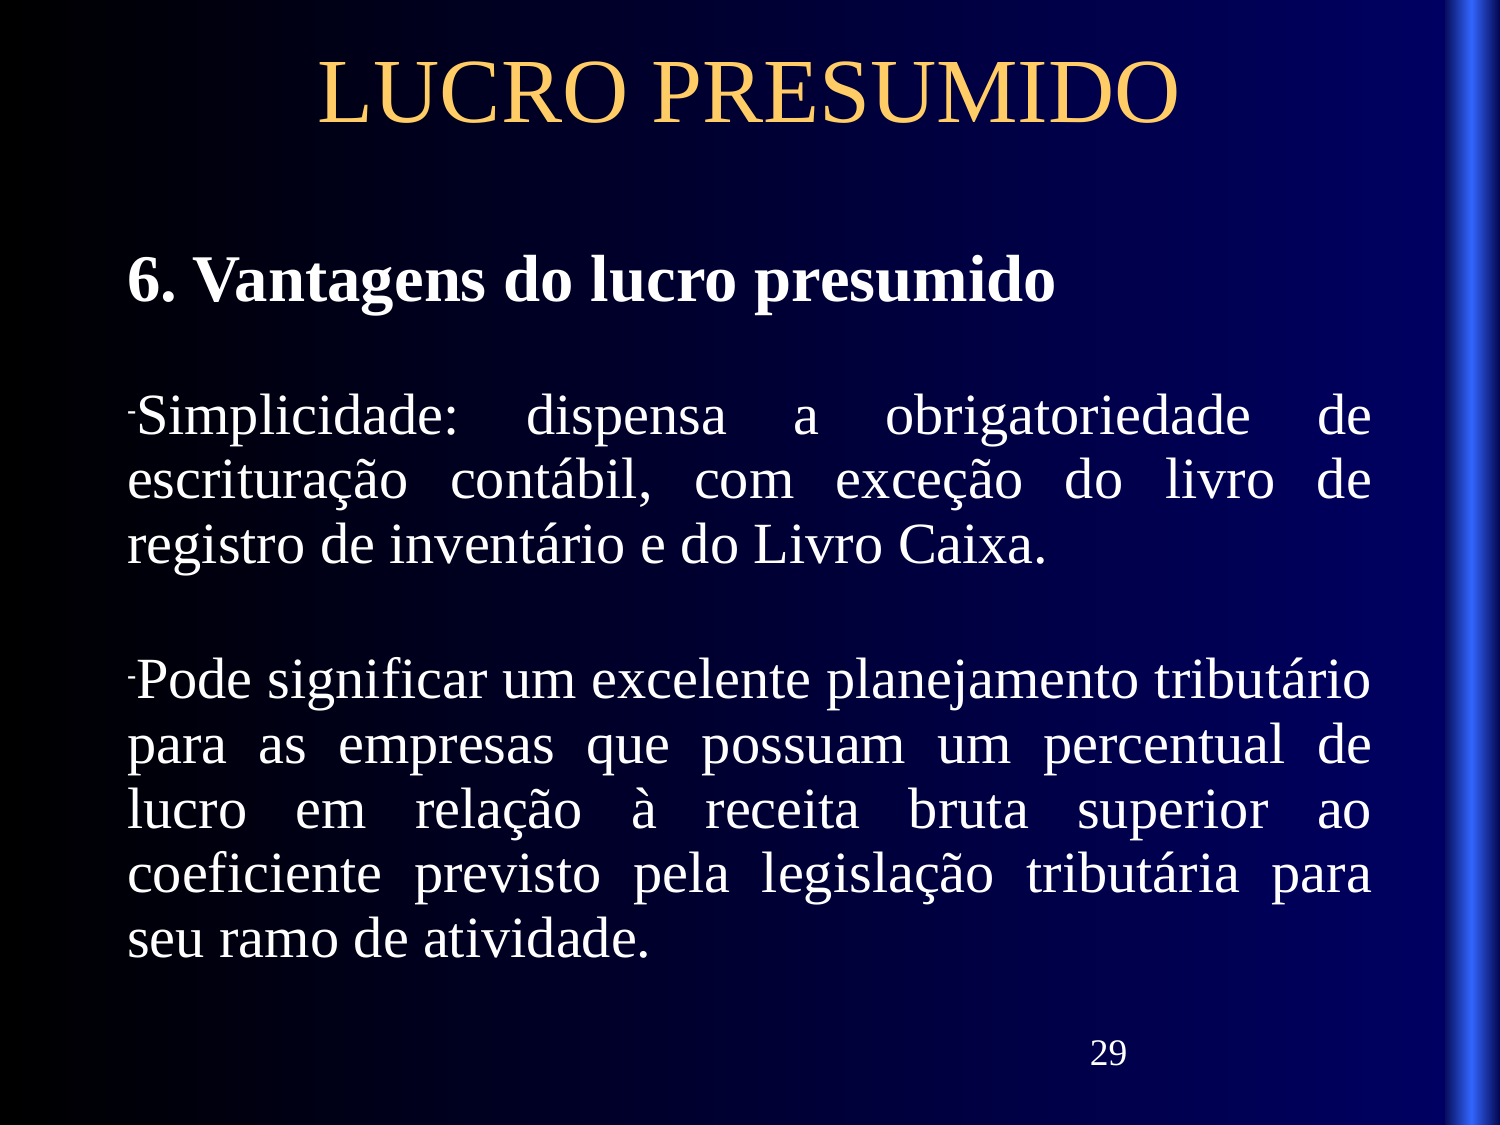

# LUCRO PRESUMIDO
6. Vantagens do lucro presumido
Simplicidade: dispensa a obrigatoriedade de escrituração contábil, com exceção do livro de registro de inventário e do Livro Caixa.
Pode significar um excelente planejamento tributário para as empresas que possuam um percentual de lucro em relação à receita bruta superior ao coeficiente previsto pela legislação tributária para seu ramo de atividade.